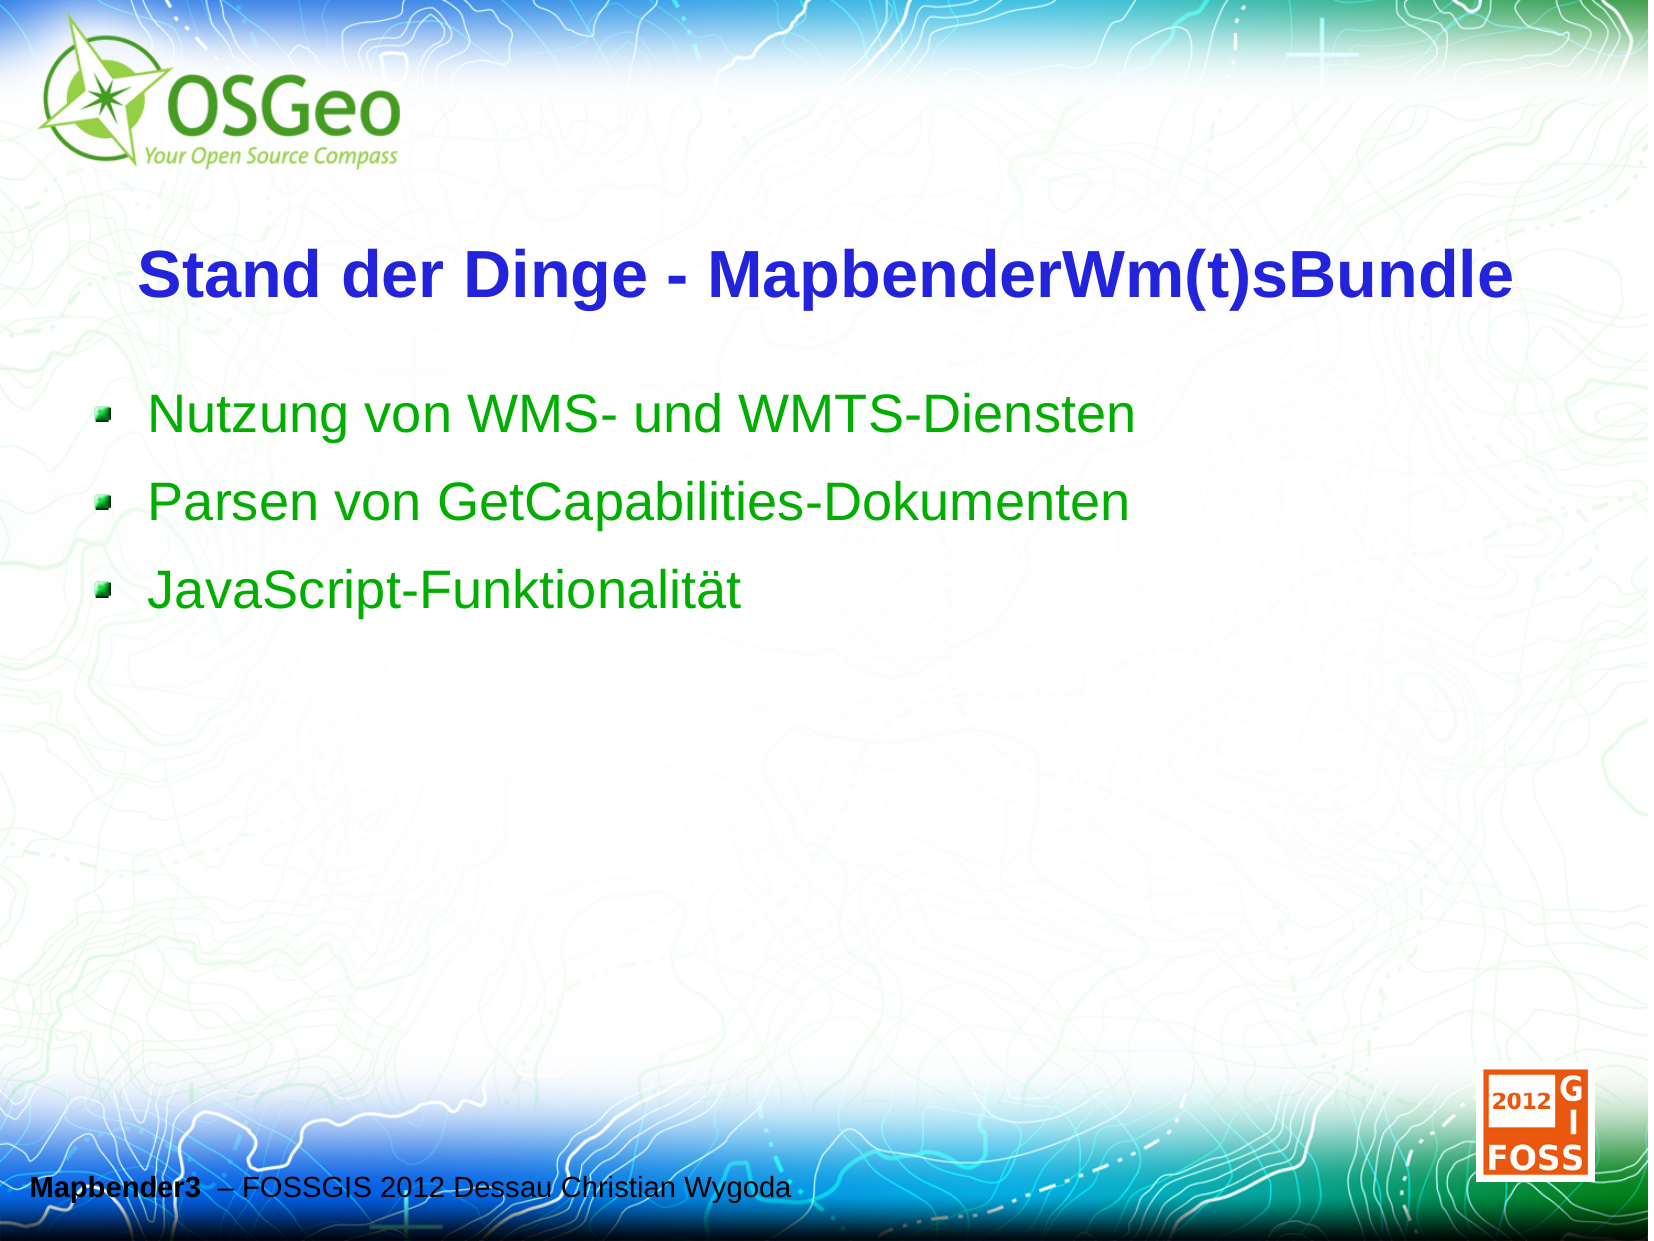

# Stand der Dinge - MapbenderWm(t)sBundle
Nutzung von WMS- und WMTS-Diensten
Parsen von GetCapabilities-Dokumenten
JavaScript-Funktionalität